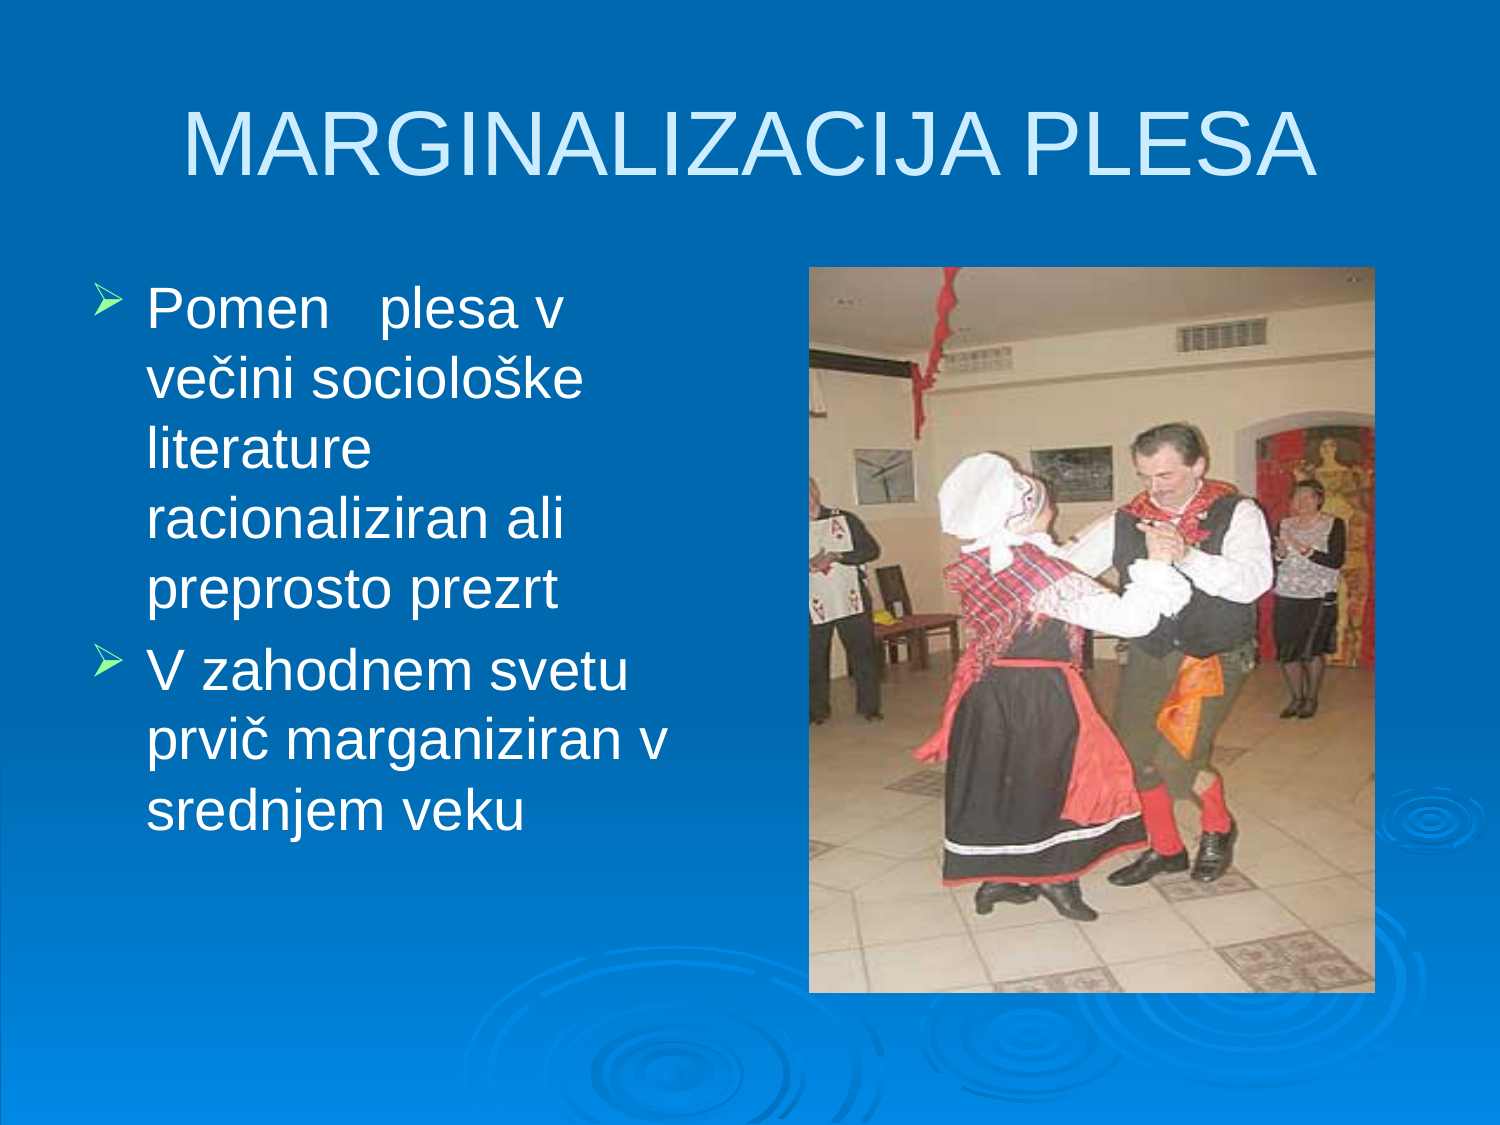

# MARGINALIZACIJA PLESA
Pomen plesa v večini sociološke literature racionaliziran ali preprosto prezrt
V zahodnem svetu prvič marganiziran v srednjem veku